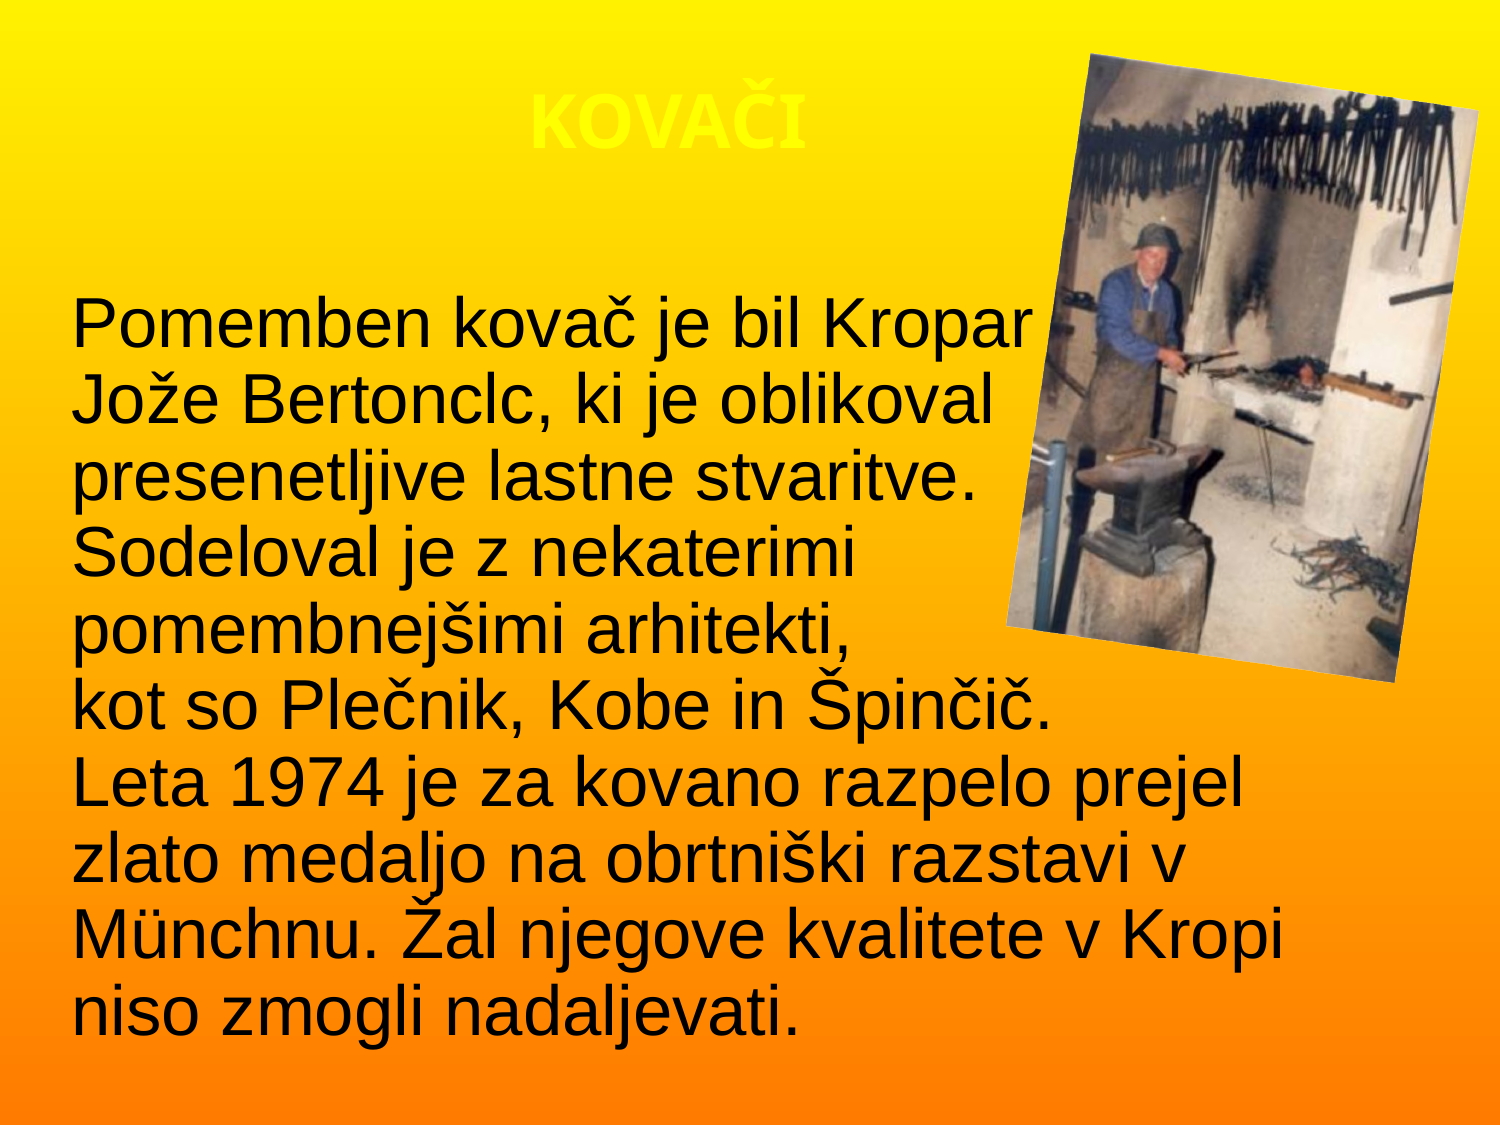

KOVAČI
# Pomemben kovač je bil Kropar Jože Bertonclc, ki je oblikoval presenetljive lastne stvaritve. Sodeloval je z nekaterimi pomembnejšimi arhitekti, kot so Plečnik, Kobe in Špinčič. Leta 1974 je za kovano razpelo prejel zlato medaljo na obrtniški razstavi v Münchnu. Žal njegove kvalitete v Kropi niso zmogli nadaljevati.